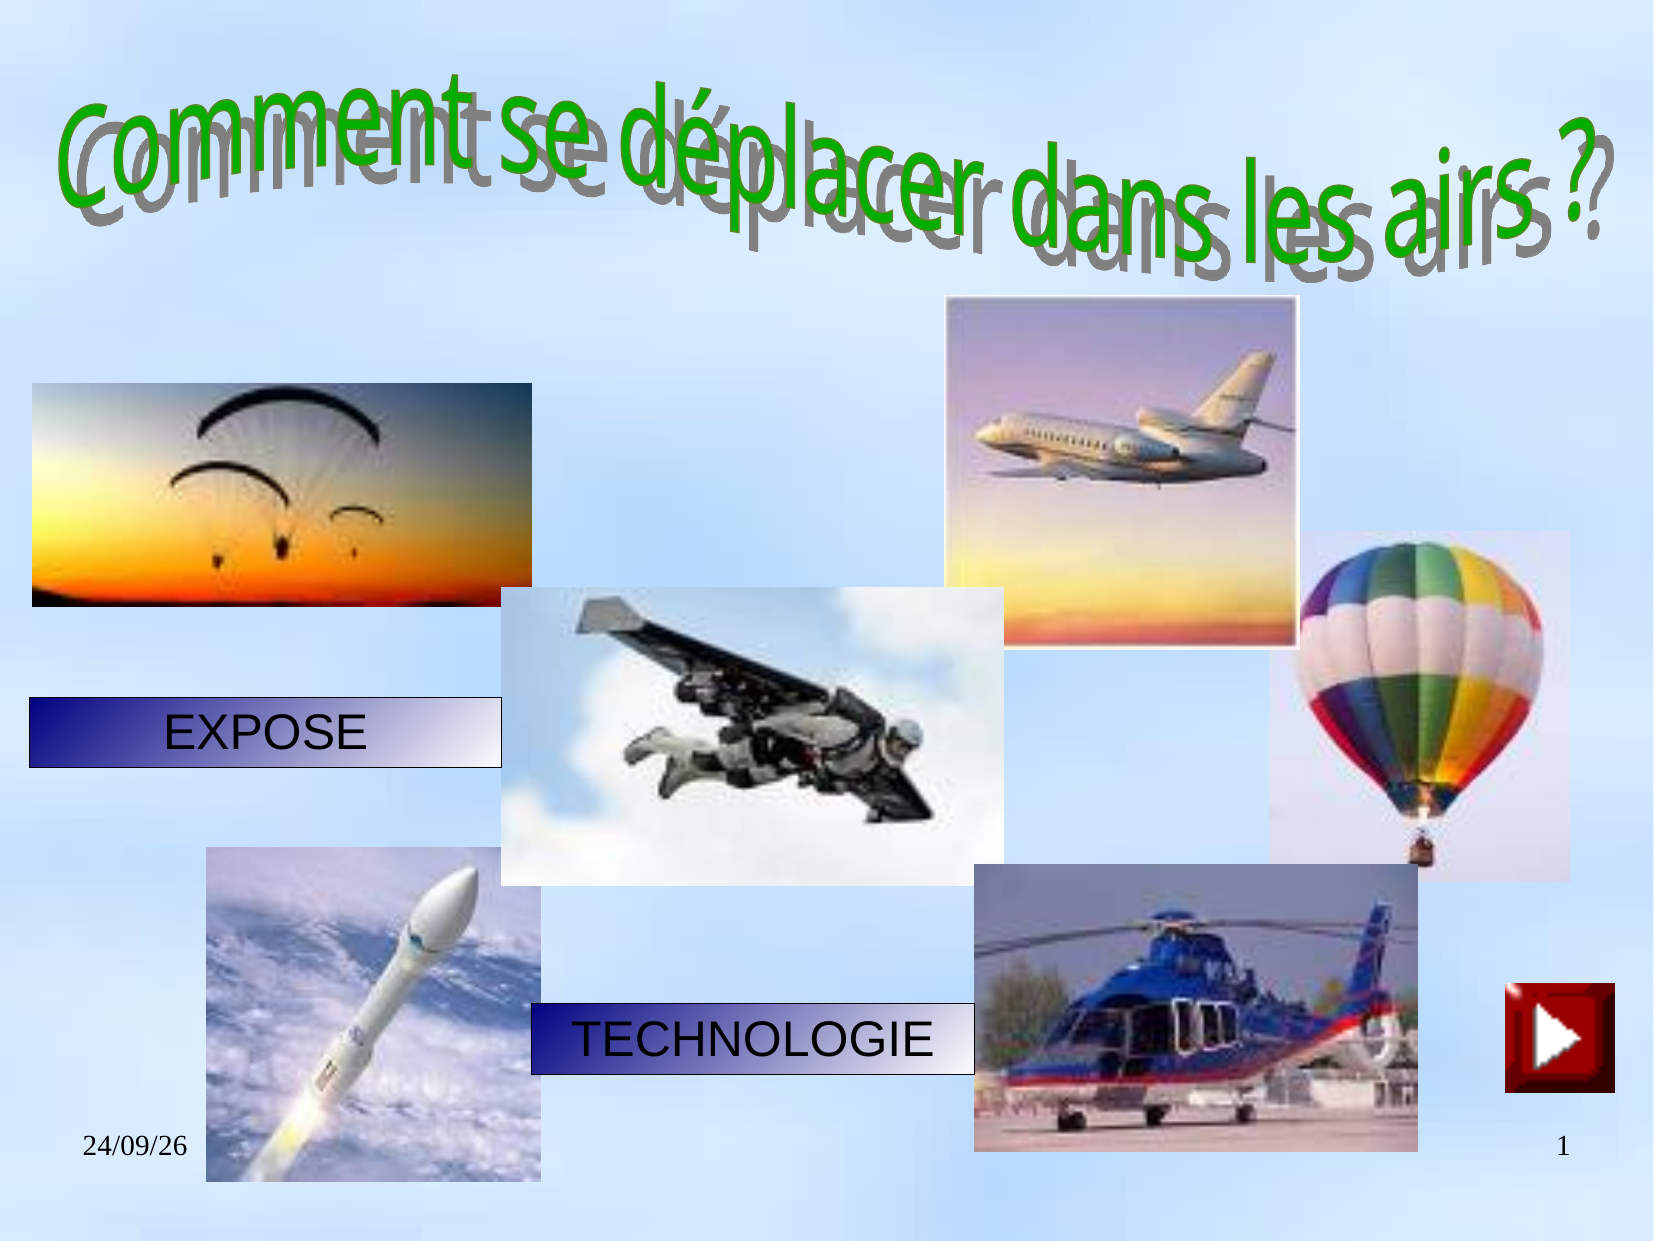

Comment se déplacer dans les airs ?
EXPOSE
TECHNOLOGIE
1